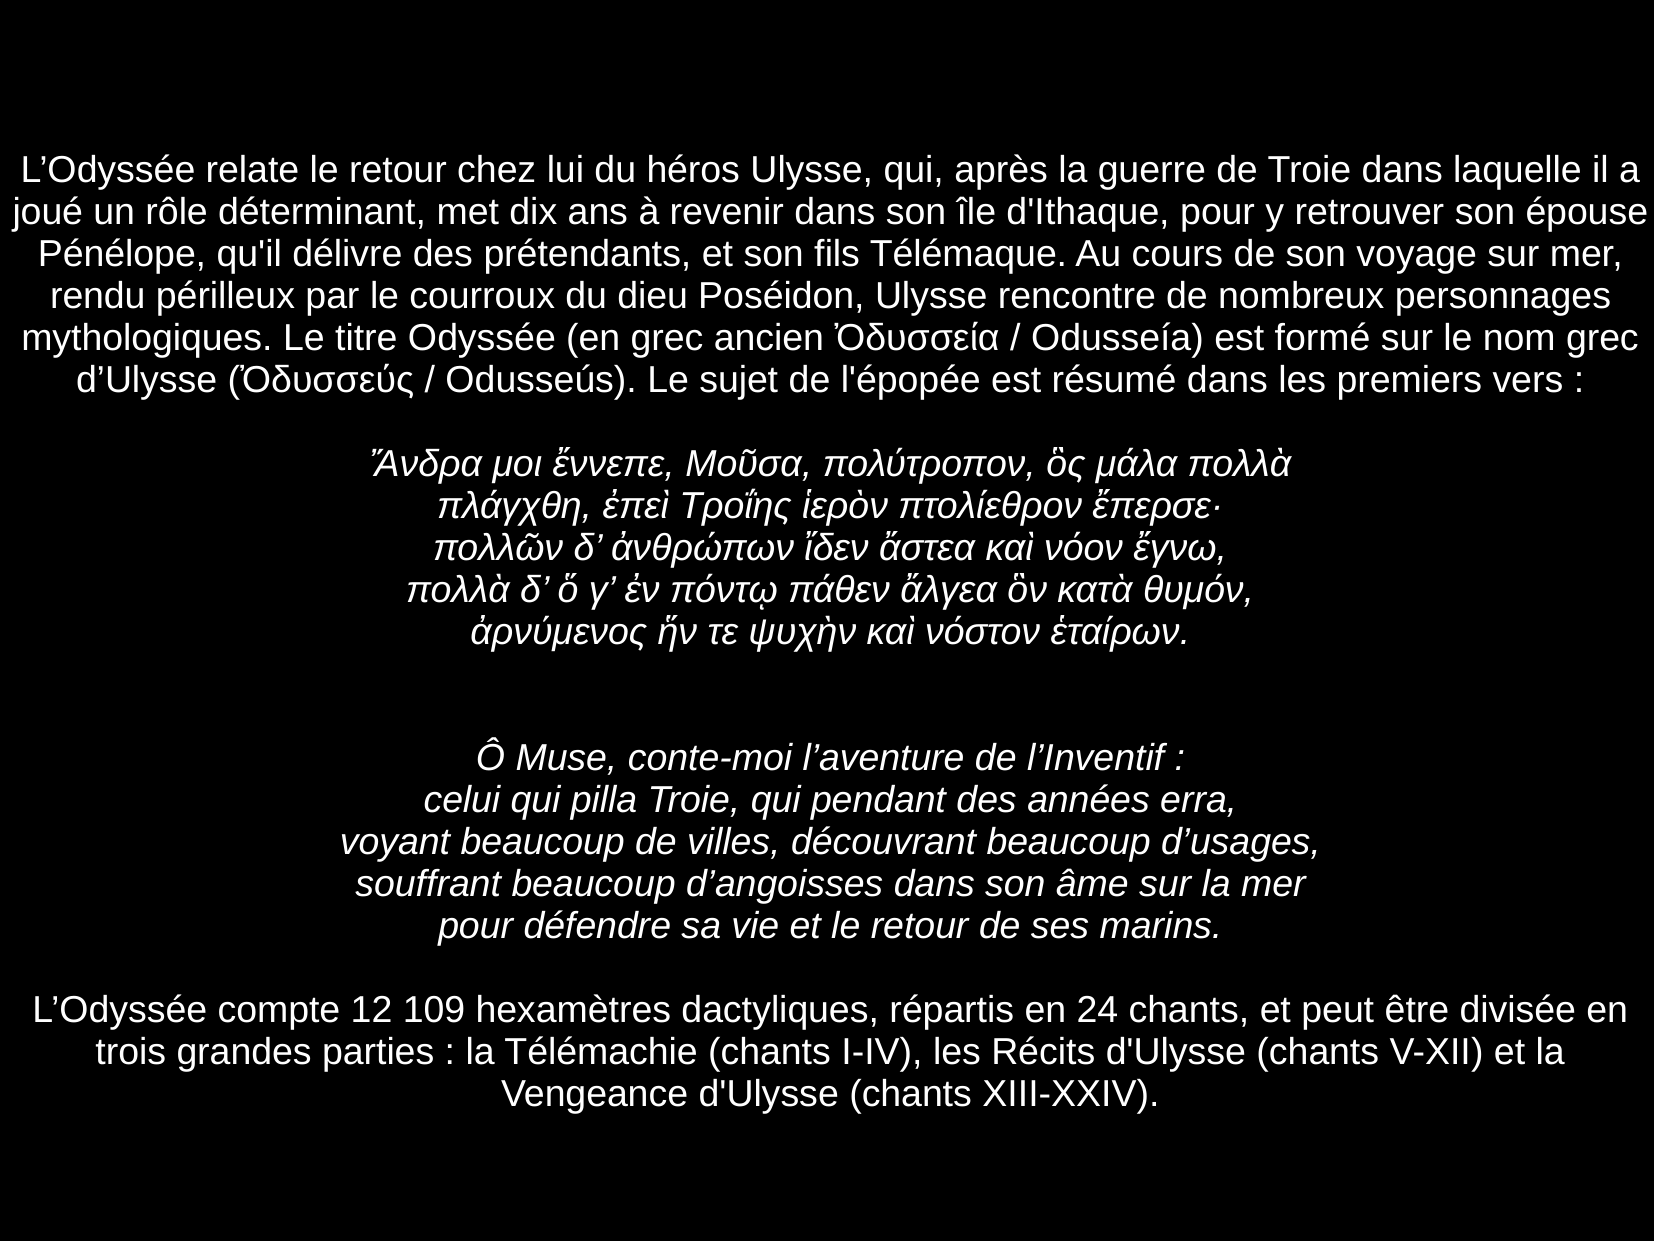

L’Odyssée relate le retour chez lui du héros Ulysse, qui, après la guerre de Troie dans laquelle il a joué un rôle déterminant, met dix ans à revenir dans son île d'Ithaque, pour y retrouver son épouse Pénélope, qu'il délivre des prétendants, et son fils Télémaque. Au cours de son voyage sur mer, rendu périlleux par le courroux du dieu Poséidon, Ulysse rencontre de nombreux personnages mythologiques. Le titre Odyssée (en grec ancien Ὀδυσσεία / Odusseía) est formé sur le nom grec d’Ulysse (Ὀδυσσεύς / Odusseús). Le sujet de l'épopée est résumé dans les premiers vers :
Ἄνδρα μοι ἔννεπε, Μοῦσα, πολύτροπον, ὃς μάλα πολλὰ
πλάγχθη, ἐπεὶ Τροΐης ἱερὸν πτολίεθρον ἔπερσε·
πολλῶν δ’ ἀνθρώπων ἴδεν ἄστεα καὶ νόον ἔγνω,
πολλὰ δ’ ὅ γ’ ἐν πόντῳ πάθεν ἄλγεα ὃν κατὰ θυμόν,
ἀρνύμενος ἥν τε ψυχὴν καὶ νόστον ἑταίρων.
Ô Muse, conte-moi l’aventure de l’Inventif :
celui qui pilla Troie, qui pendant des années erra,
voyant beaucoup de villes, découvrant beaucoup d’usages,
souffrant beaucoup d’angoisses dans son âme sur la mer
pour défendre sa vie et le retour de ses marins.
L’Odyssée compte 12 109 hexamètres dactyliques, répartis en 24 chants, et peut être divisée en trois grandes parties : la Télémachie (chants I-IV), les Récits d'Ulysse (chants V-XII) et la Vengeance d'Ulysse (chants XIII-XXIV).